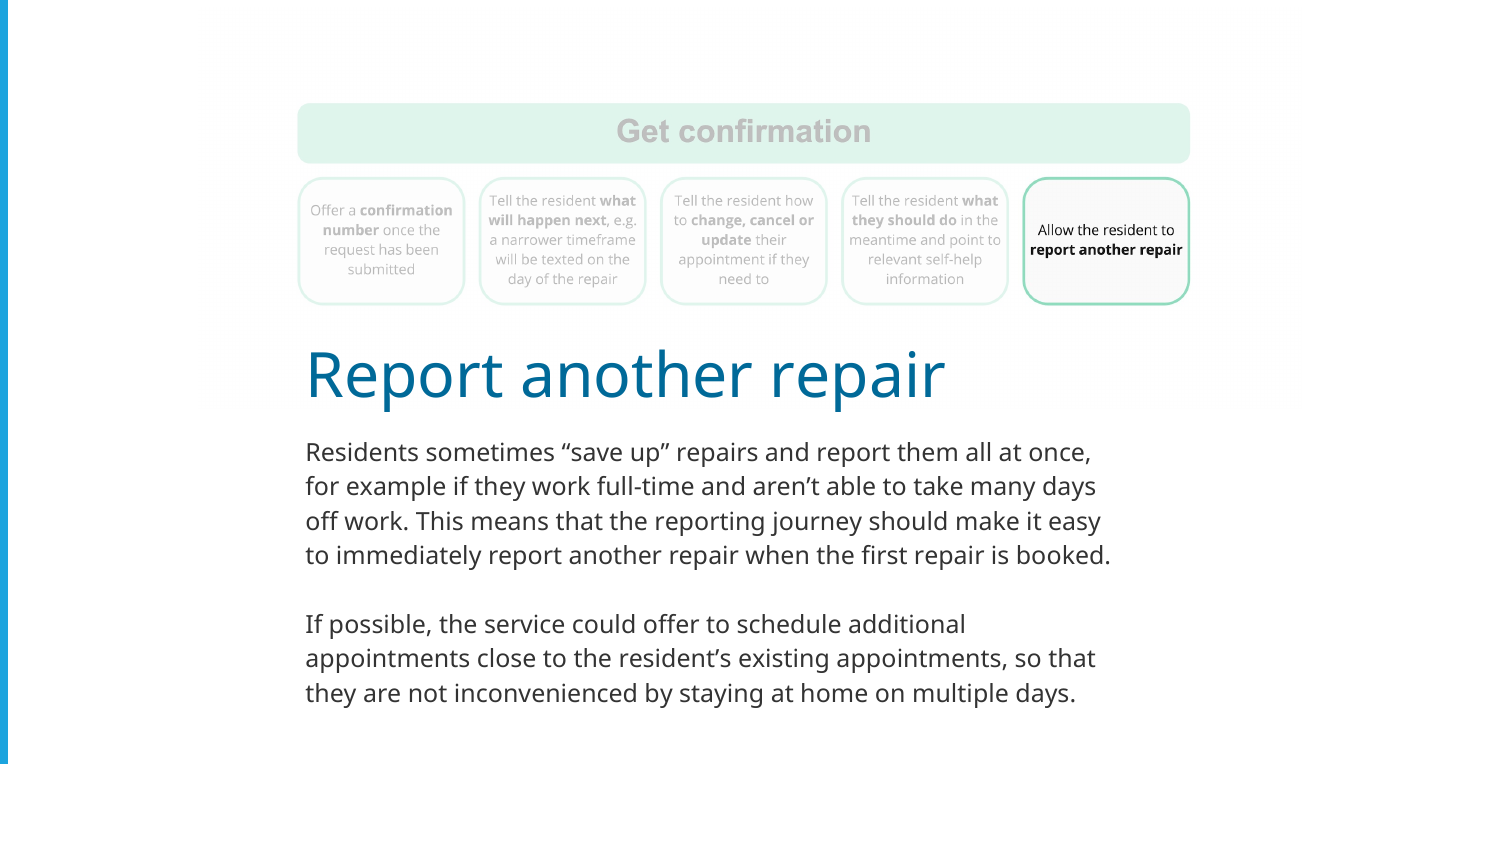

Report another repair
Residents sometimes “save up” repairs and report them all at once, for example if they work full-time and aren’t able to take many days off work. This means that the reporting journey should make it easy to immediately report another repair when the first repair is booked.
If possible, the service could offer to schedule additional appointments close to the resident’s existing appointments, so that they are not inconvenienced by staying at home on multiple days.